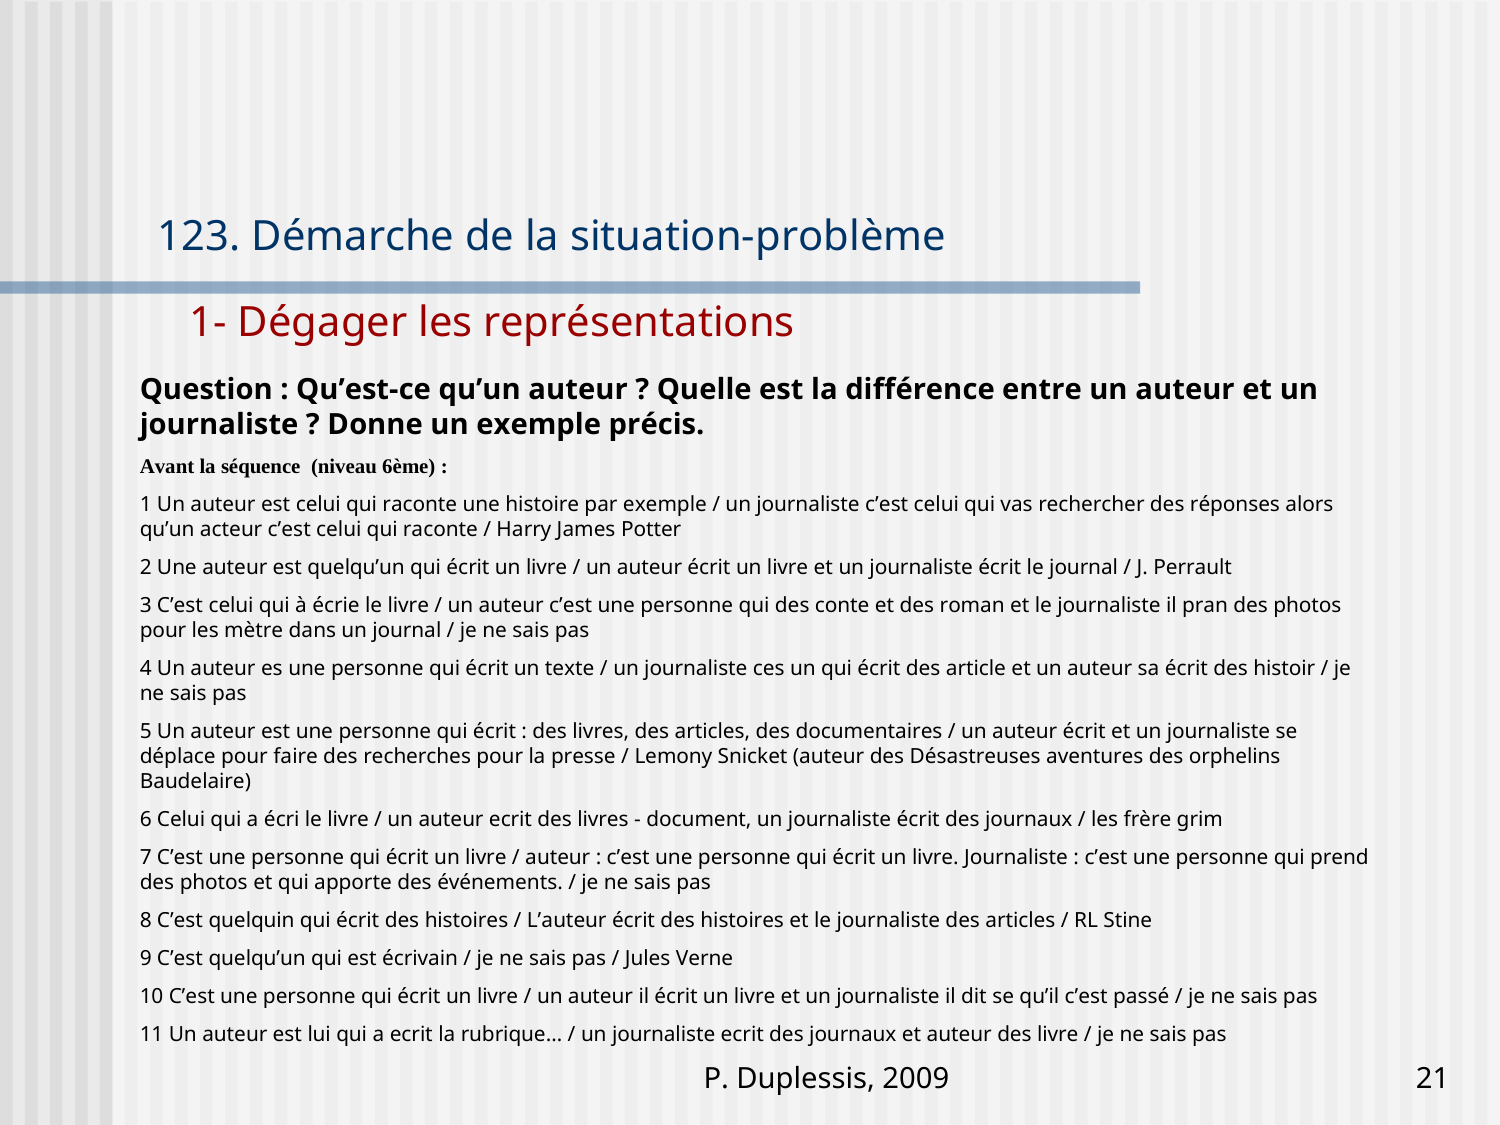

# 123. Démarche de la situation-problème
1- Dégager les représentations
Question : Qu’est-ce qu’un auteur ? Quelle est la différence entre un auteur et un journaliste ? Donne un exemple précis.
Avant la séquence (niveau 6ème) :
1 Un auteur est celui qui raconte une histoire par exemple / un journaliste c’est celui qui vas rechercher des réponses alors qu’un acteur c’est celui qui raconte / Harry James Potter
2 Une auteur est quelqu’un qui écrit un livre / un auteur écrit un livre et un journaliste écrit le journal / J. Perrault
3 C’est celui qui à écrie le livre / un auteur c’est une personne qui des conte et des roman et le journaliste il pran des photos pour les mètre dans un journal / je ne sais pas
4 Un auteur es une personne qui écrit un texte / un journaliste ces un qui écrit des article et un auteur sa écrit des histoir / je ne sais pas
5 Un auteur est une personne qui écrit : des livres, des articles, des documentaires / un auteur écrit et un journaliste se déplace pour faire des recherches pour la presse / Lemony Snicket (auteur des Désastreuses aventures des orphelins Baudelaire)
6 Celui qui a écri le livre / un auteur ecrit des livres - document, un journaliste écrit des journaux / les frère grim
7 C’est une personne qui écrit un livre / auteur : c’est une personne qui écrit un livre. Journaliste : c’est une personne qui prend des photos et qui apporte des événements. / je ne sais pas
8 C’est quelquin qui écrit des histoires / L’auteur écrit des histoires et le journaliste des articles / RL Stine
9 C’est quelqu’un qui est écrivain / je ne sais pas / Jules Verne
10 C’est une personne qui écrit un livre / un auteur il écrit un livre et un journaliste il dit se qu’il c’est passé / je ne sais pas
11 Un auteur est lui qui a ecrit la rubrique… / un journaliste ecrit des journaux et auteur des livre / je ne sais pas
P. Duplessis, 2009
21